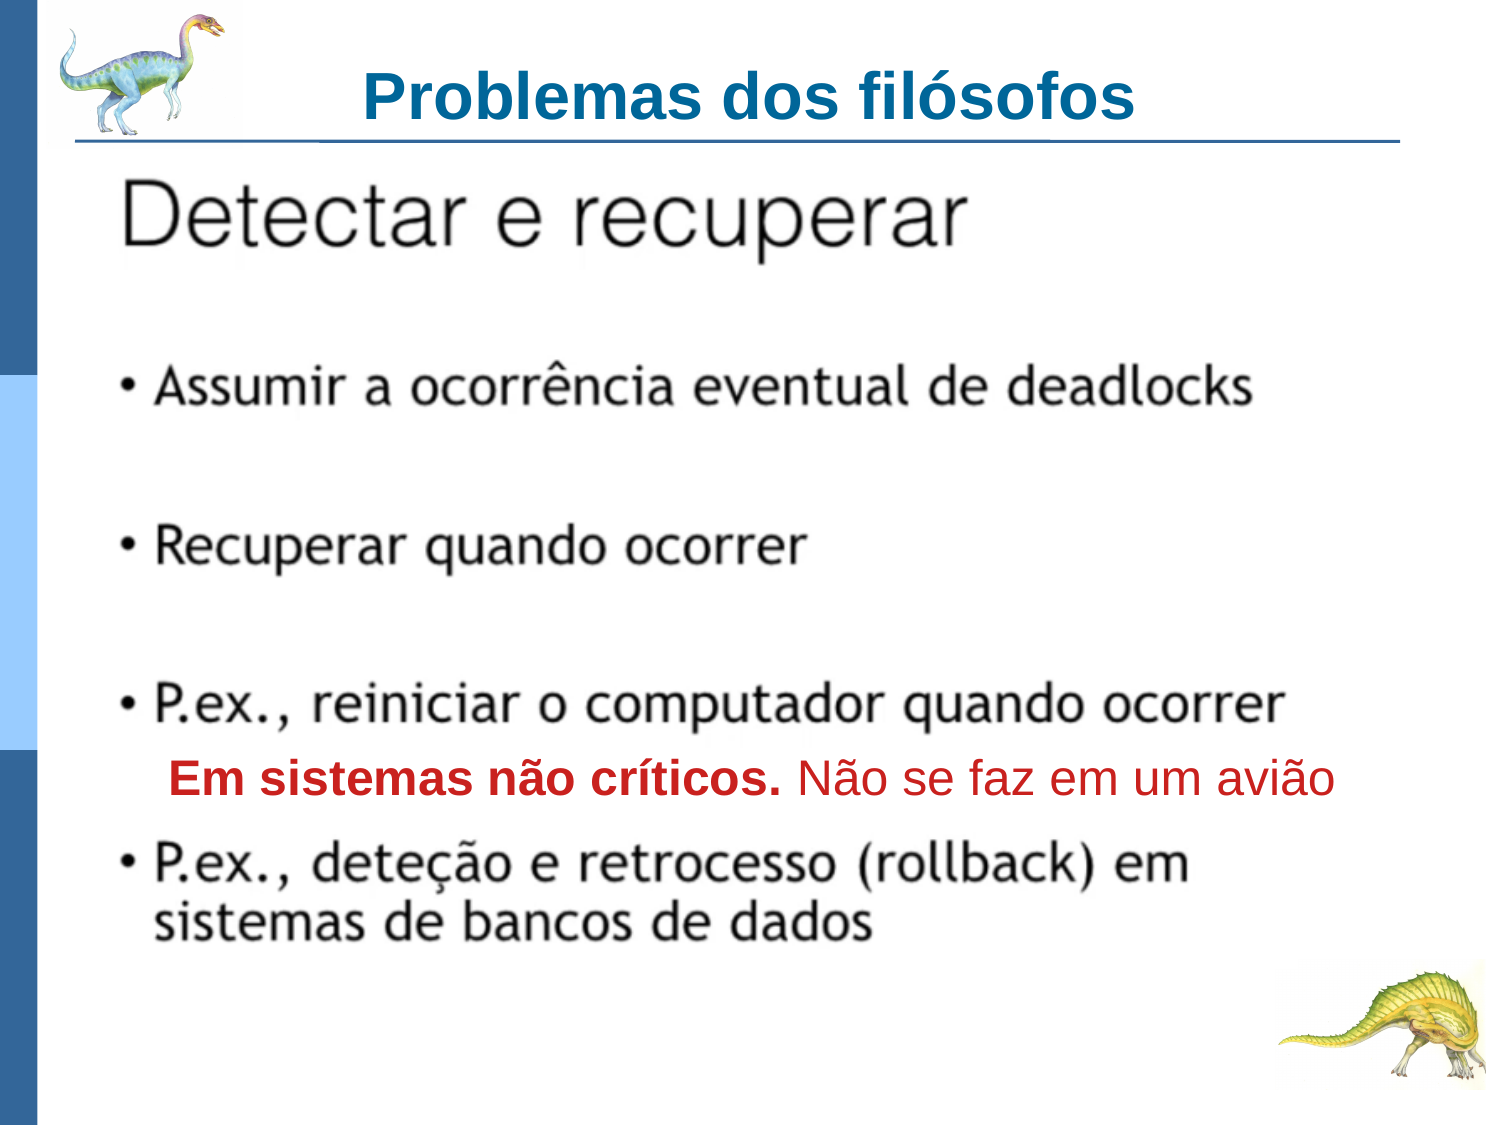

Problemas dos filósofos
Em sistemas não críticos. Não se faz em um avião